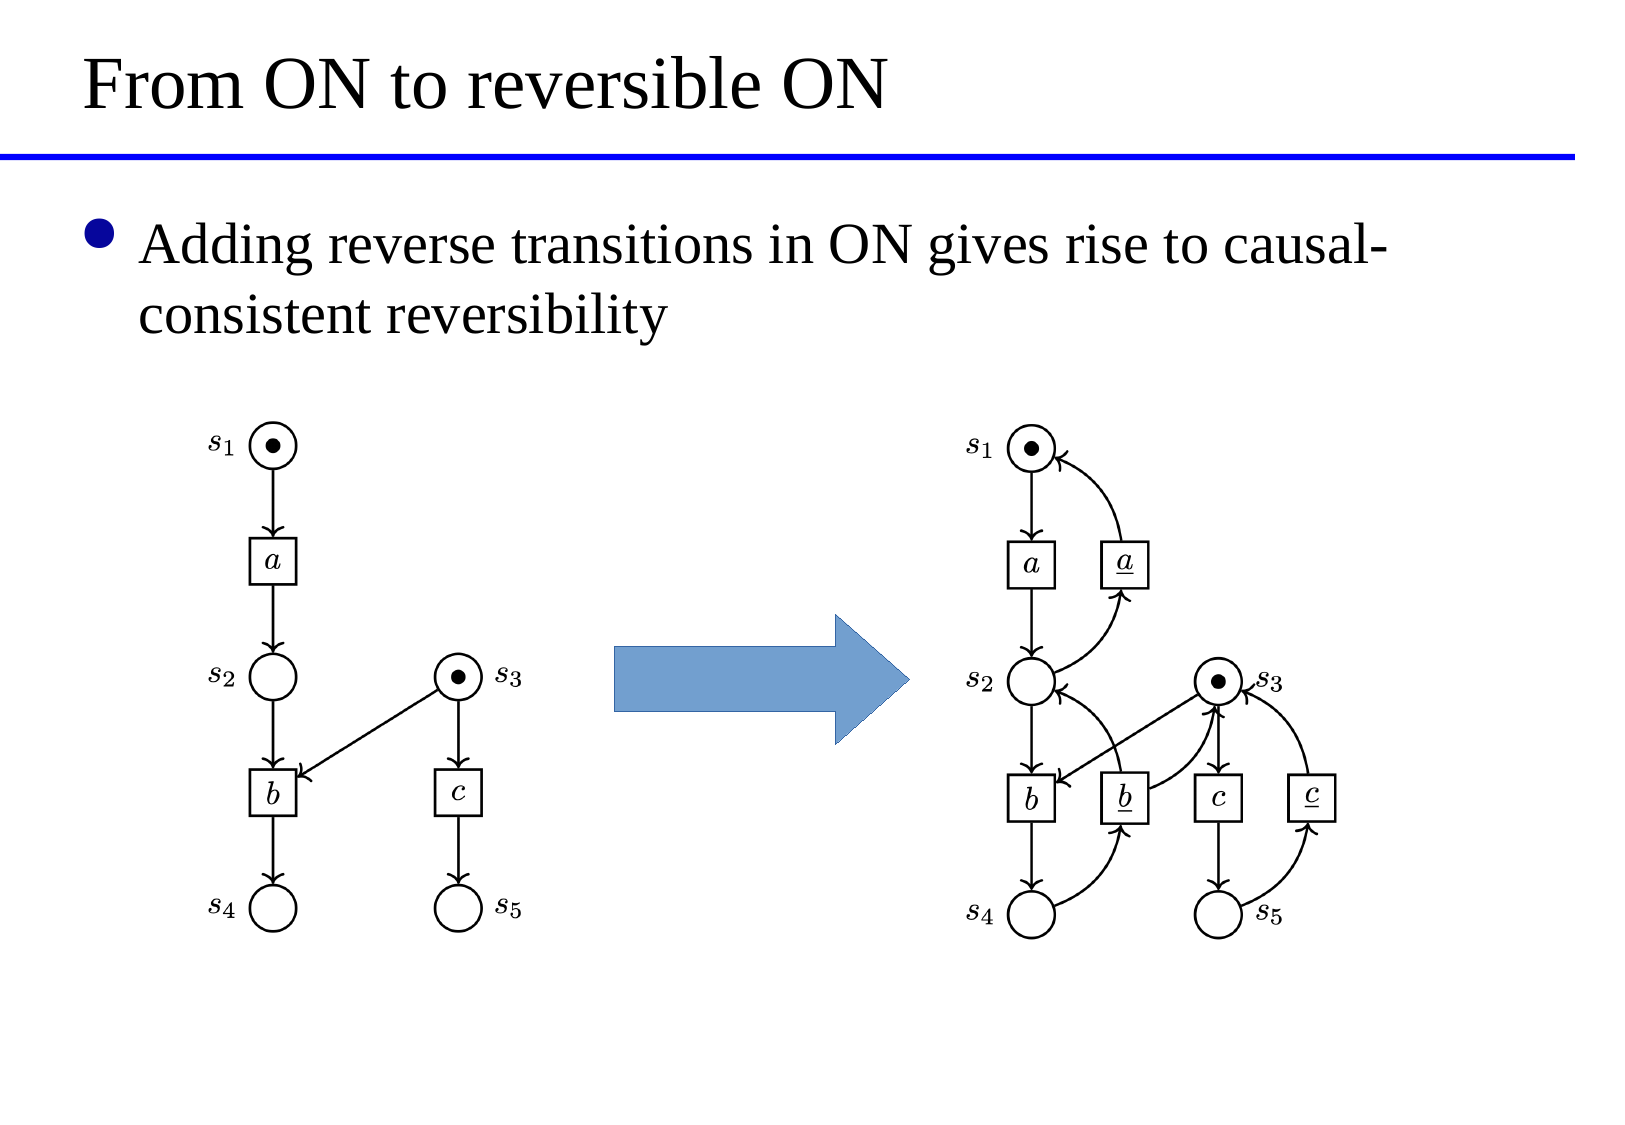

# From ON to reversible ON
Adding reverse transitions in ON gives rise to causal-consistent reversibility